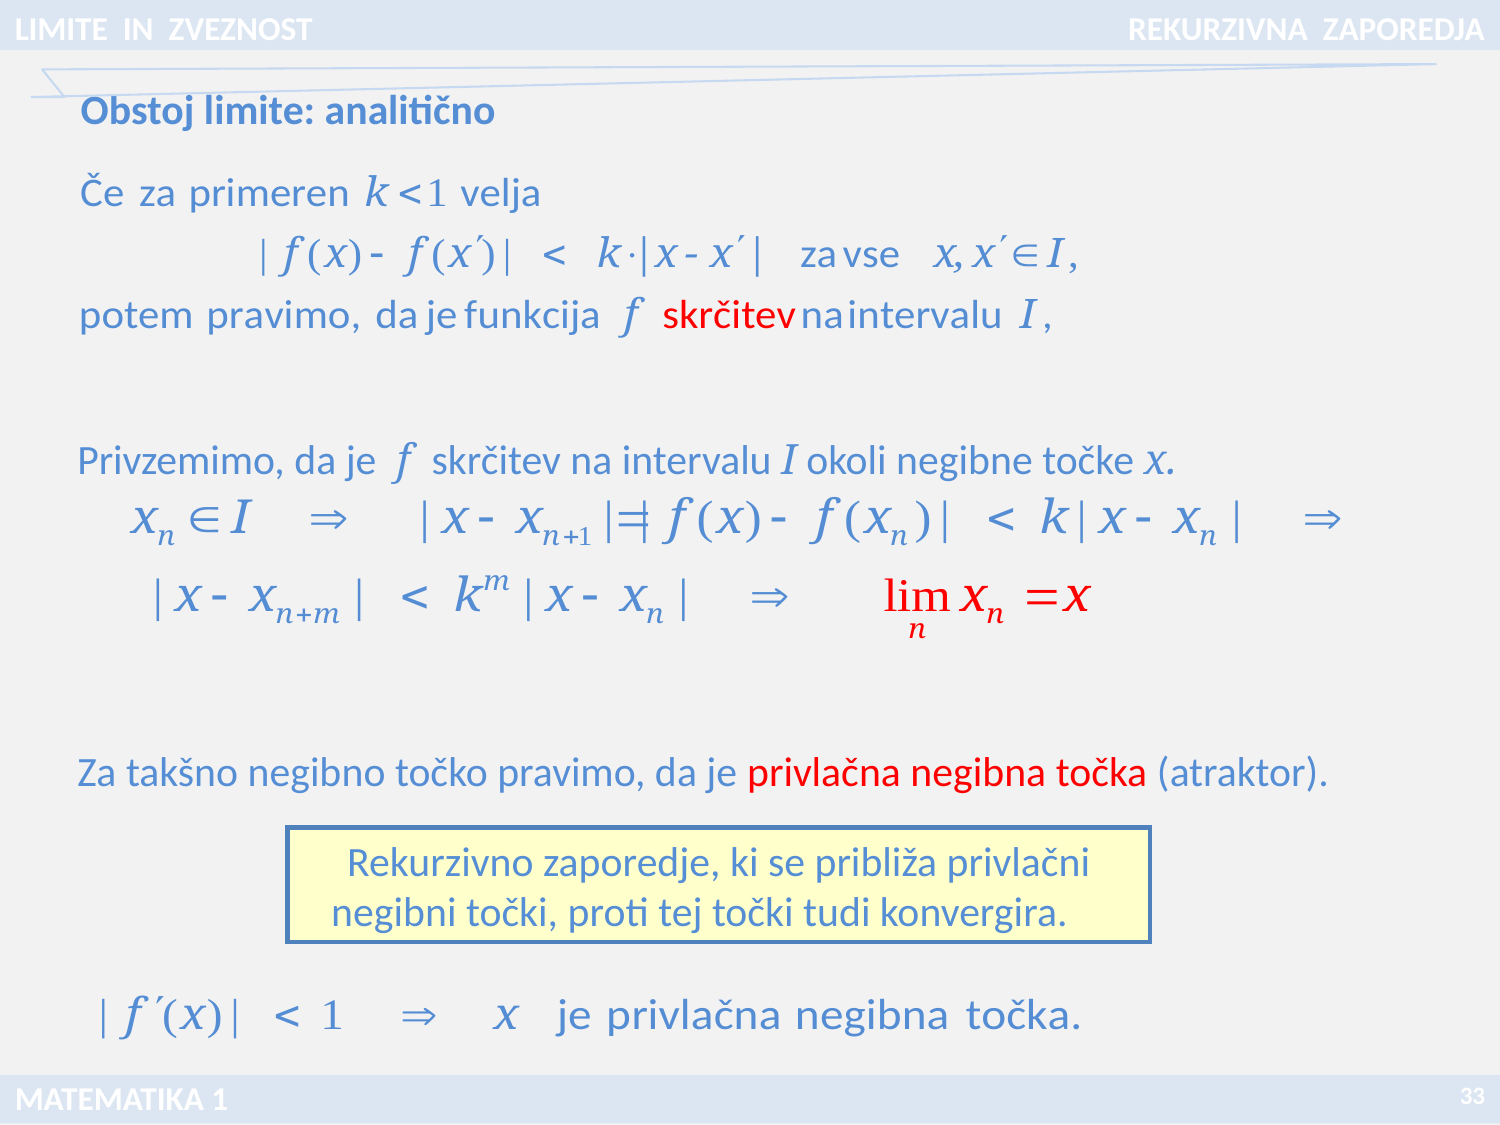

LIMITE IN ZVEZNOST
REKURZIVNA ZAPOREDJA
Obstoj limite: analitično
Privzemimo, da je f skrčitev na intervalu I okoli negibne točke x.
Za takšno negibno točko pravimo, da je privlačna negibna točka (atraktor).
Rekurzivno zaporedje, ki se približa privlačni negibni točki, proti tej točki tudi konvergira.
MATEMATIKA 1